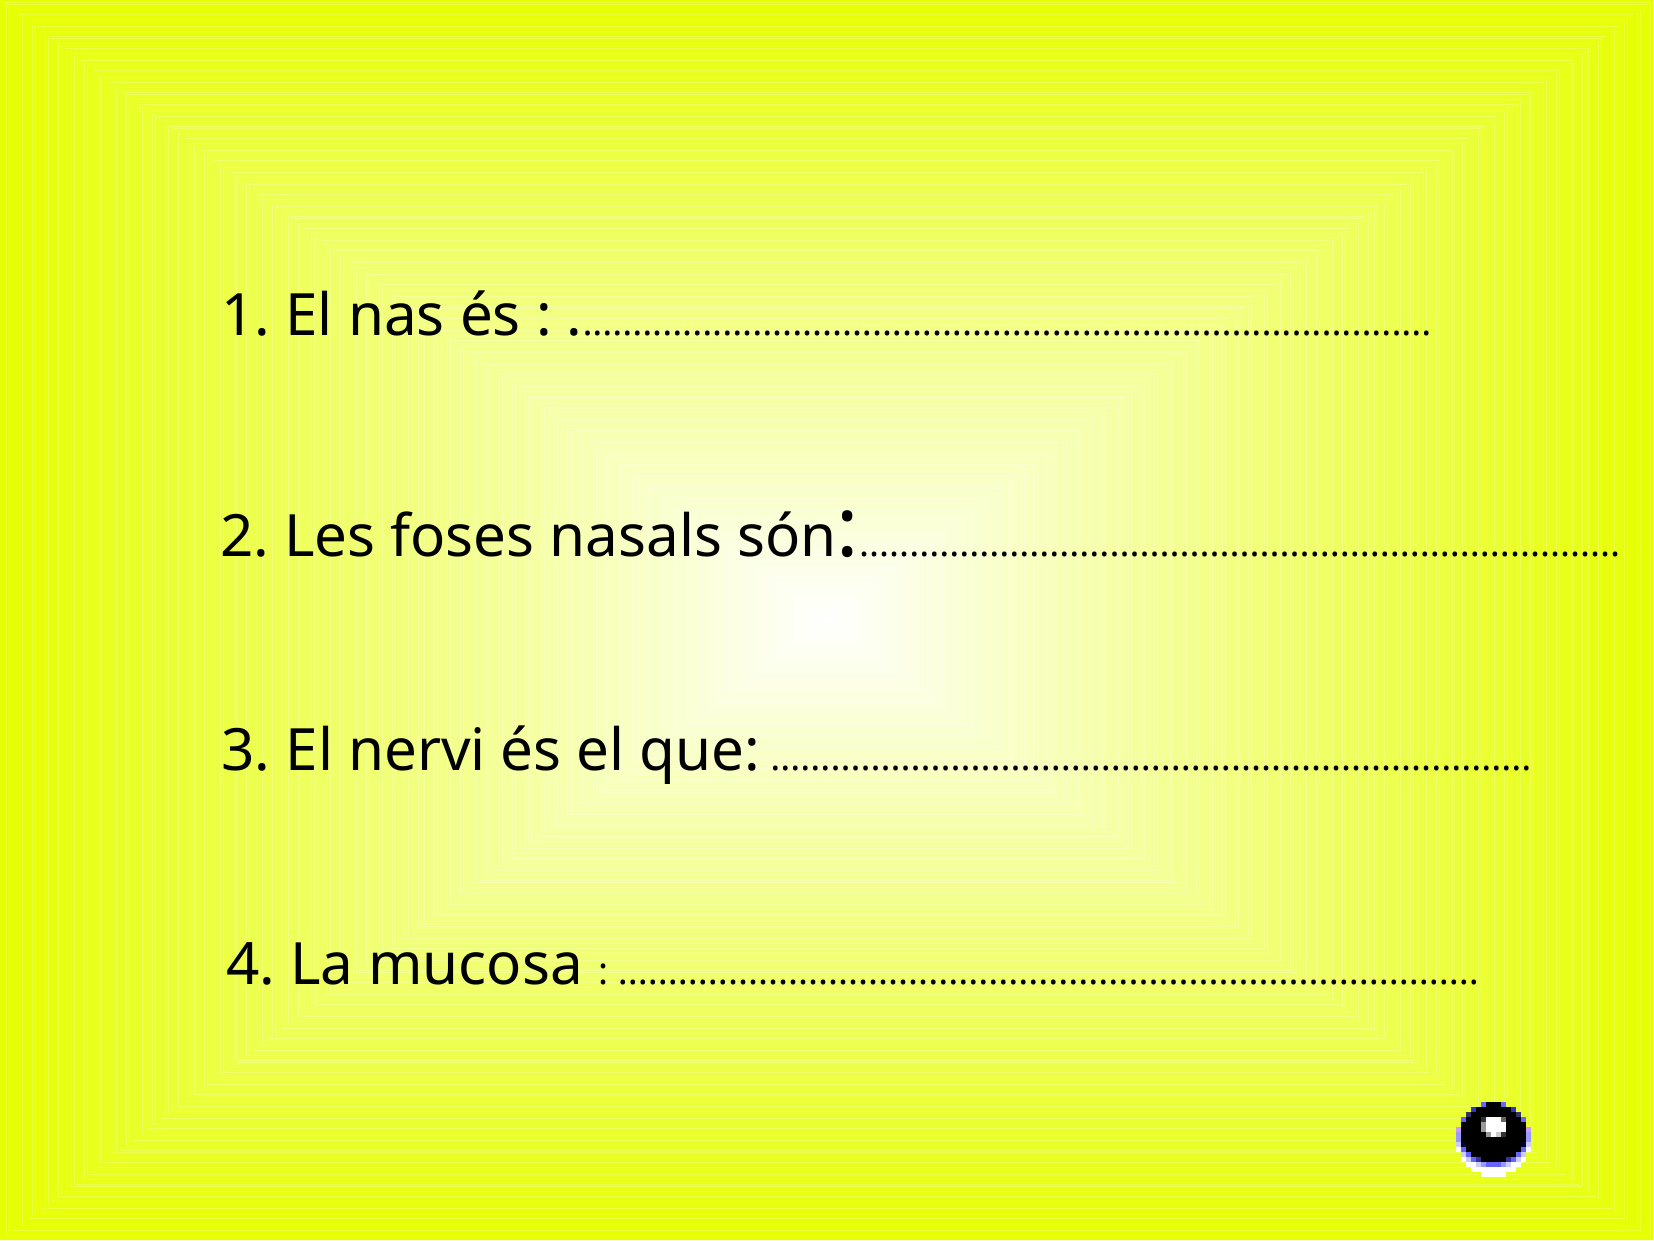

1. El nas és : ......................................................................................
2. Les foses nasals són:............................................................................
3. El nervi és el que: ............................................................................
4. La mucosa : ......................................................................................